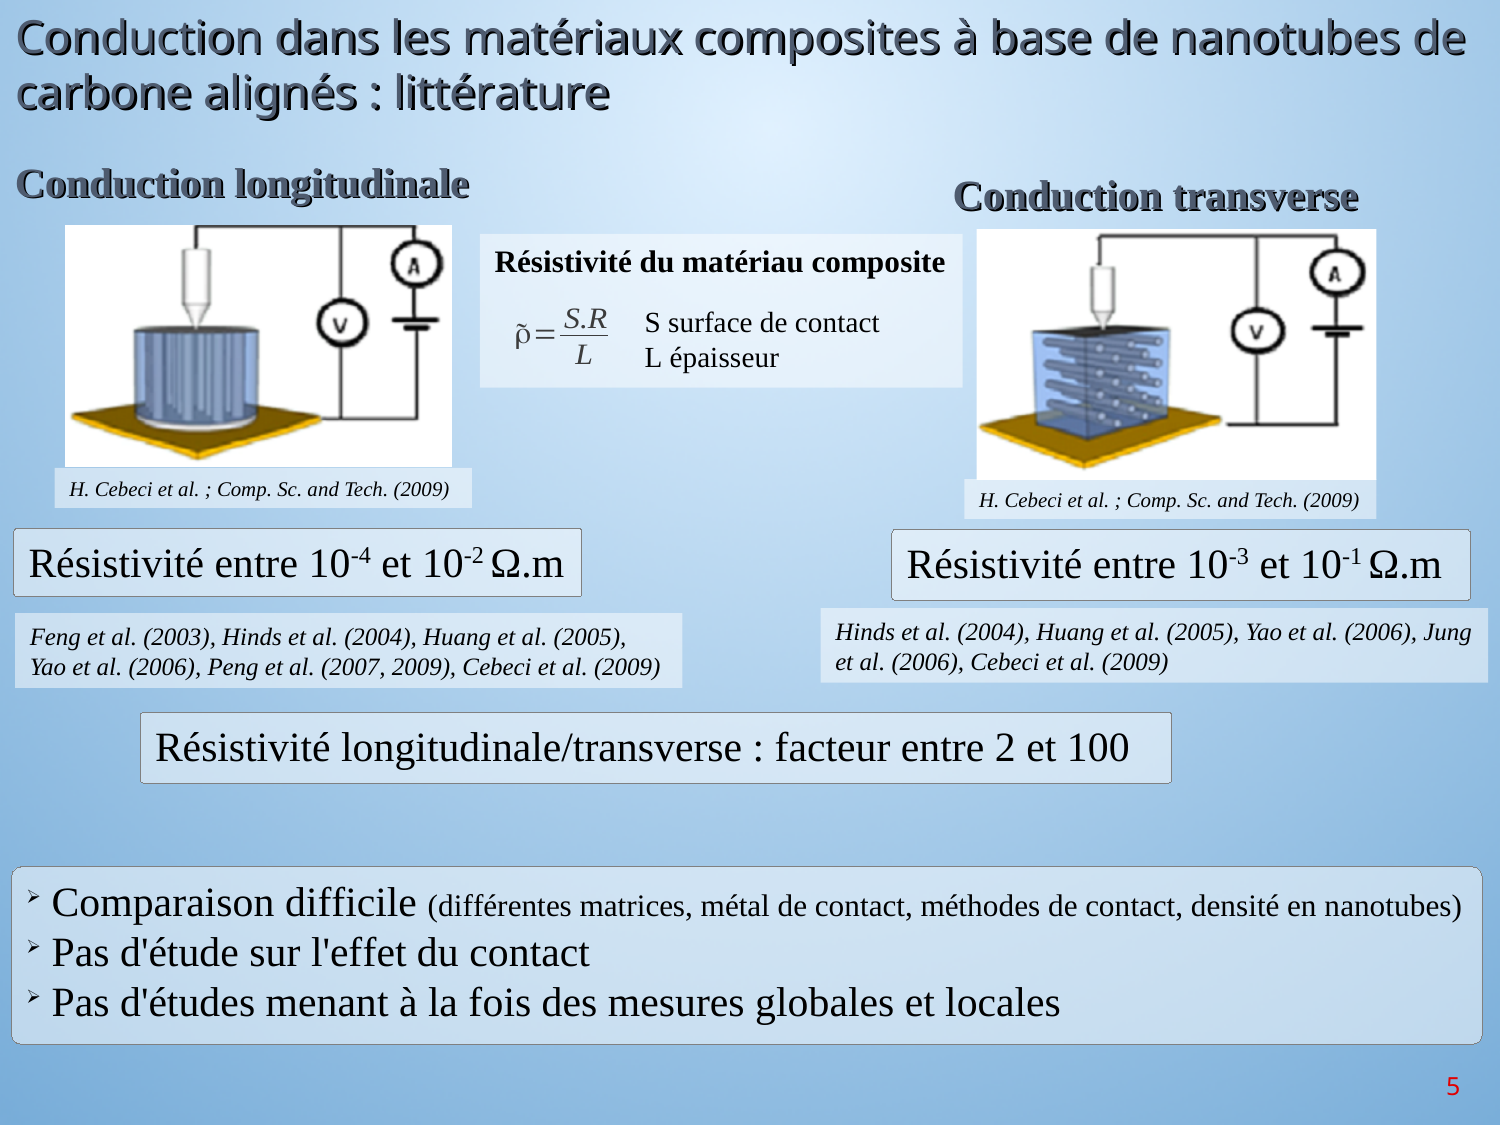

# Conduction dans les matériaux composites à base de nanotubes de carbone alignés : littérature
Conduction longitudinale
Conduction transverse
Résistivité du matériau composite
	S surface de contact
	L épaisseur
H. Cebeci et al. ; Comp. Sc. and Tech. (2009)
H. Cebeci et al. ; Comp. Sc. and Tech. (2009)
Résistivité entre 10-4 et 10-2 Ω.m
Résistivité entre 10-3 et 10-1 Ω.m
Hinds et al. (2004), Huang et al. (2005), Yao et al. (2006), Jung et al. (2006), Cebeci et al. (2009)
Feng et al. (2003), Hinds et al. (2004), Huang et al. (2005), Yao et al. (2006), Peng et al. (2007, 2009), Cebeci et al. (2009)
Résistivité longitudinale/transverse : facteur entre 2 et 100
 Comparaison difficile (différentes matrices, métal de contact, méthodes de contact, densité en nanotubes)
 Pas d'étude sur l'effet du contact
 Pas d'études menant à la fois des mesures globales et locales